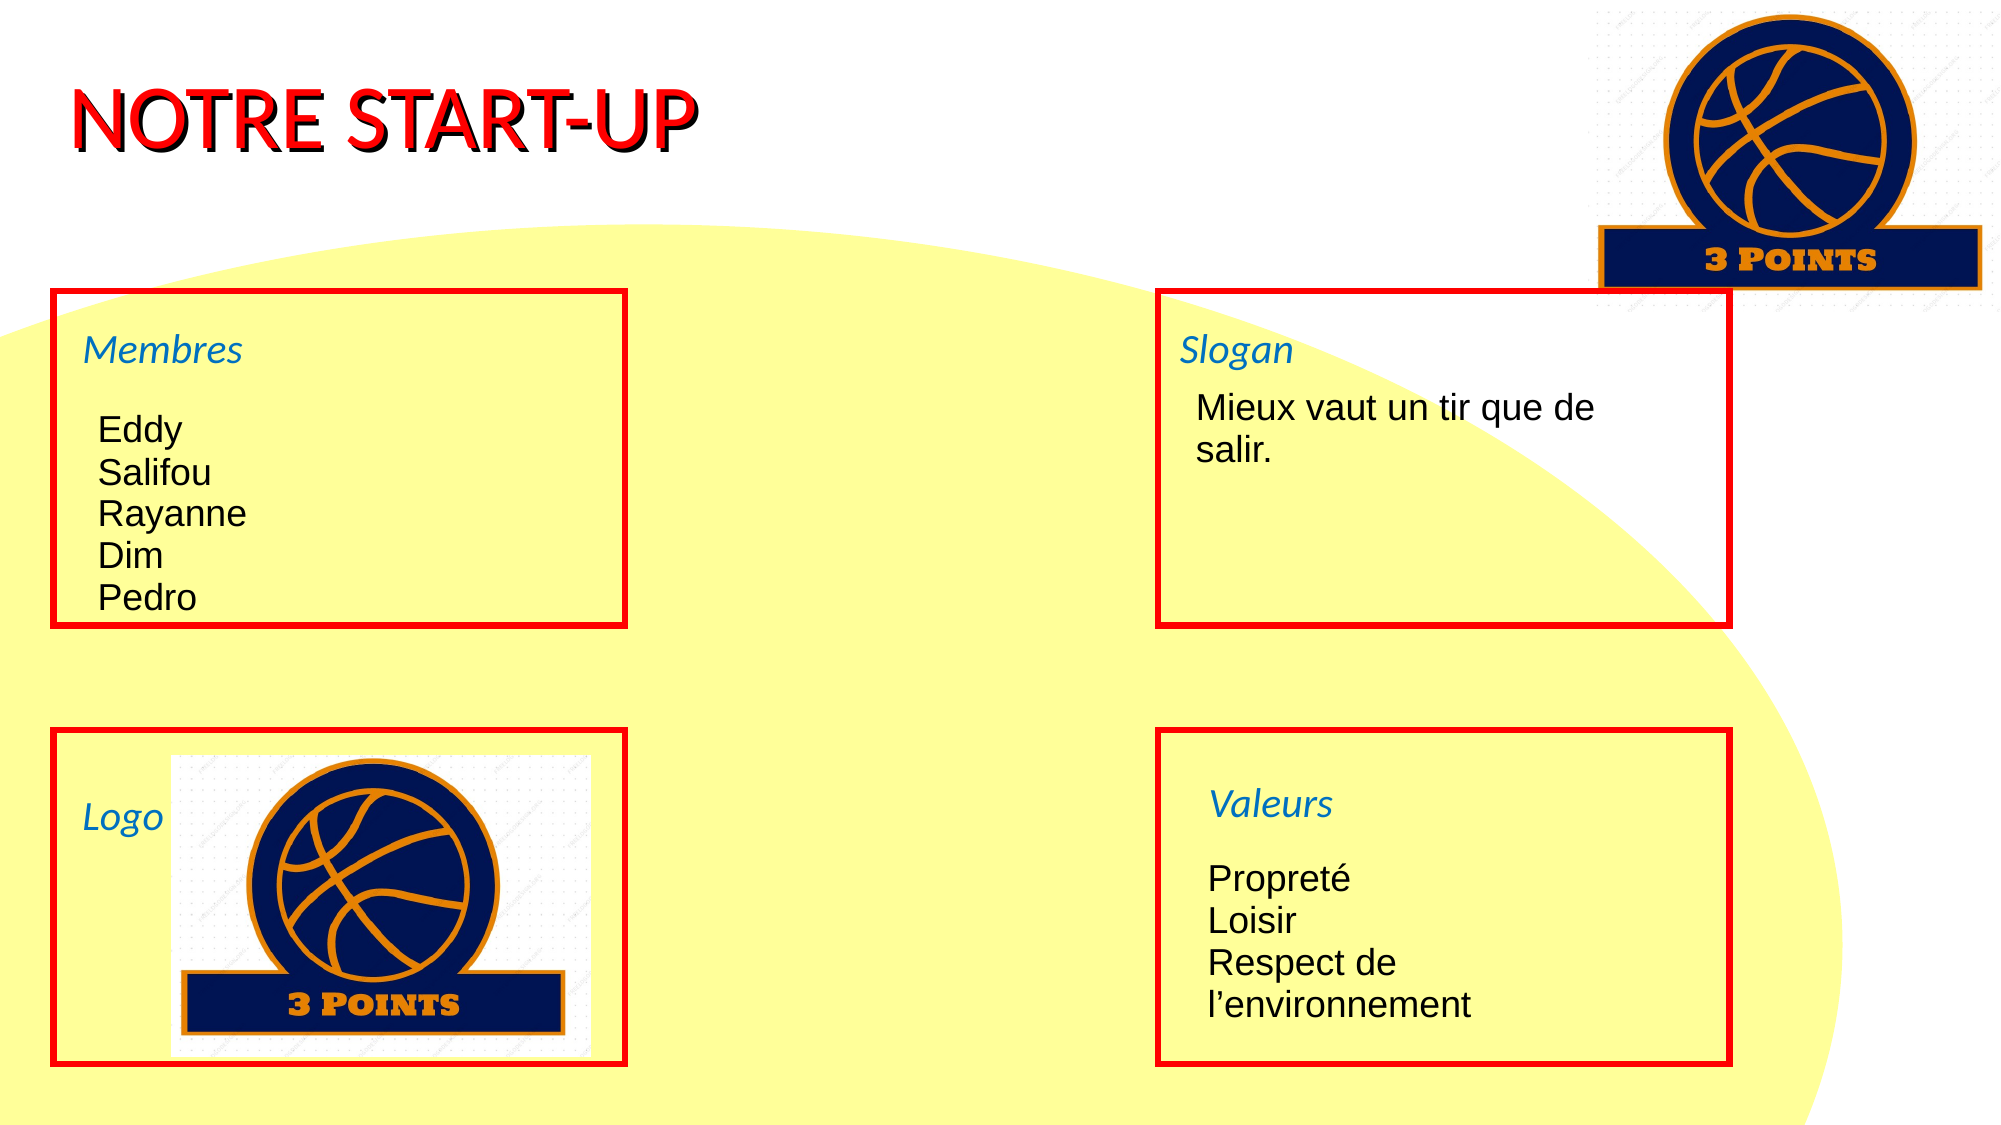

NOTRE START-UP
Membres
Slogan
Mieux vaut un tir que de salir.
Eddy
Salifou
Rayanne
Dim
Pedro
Valeurs
Logo
Propreté
Loisir
Respect de l’environnement